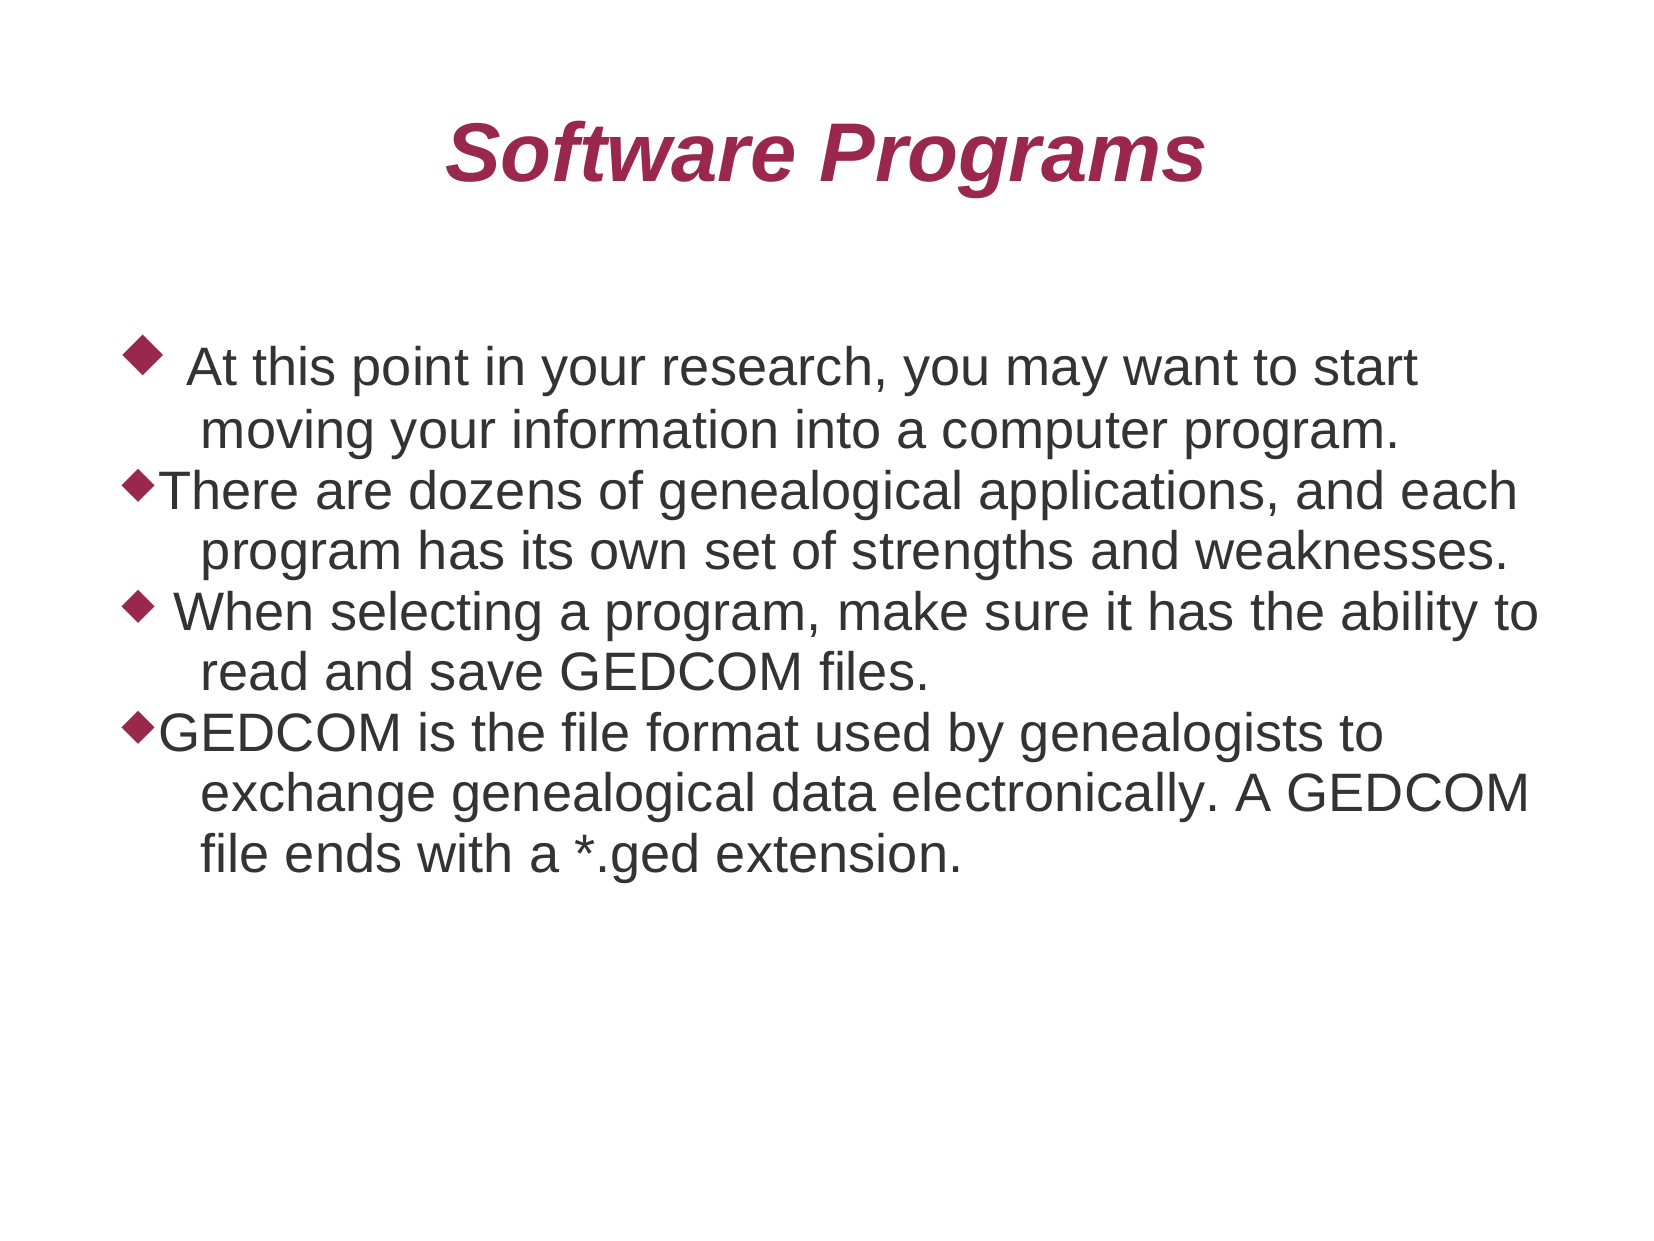

# Software Programs
 At this point in your research, you may want to start moving your information into a computer program.
There are dozens of genealogical applications, and each program has its own set of strengths and weaknesses.
 When selecting a program, make sure it has the ability to read and save GEDCOM files.
GEDCOM is the file format used by genealogists to exchange genealogical data electronically. A GEDCOM file ends with a *.ged extension.